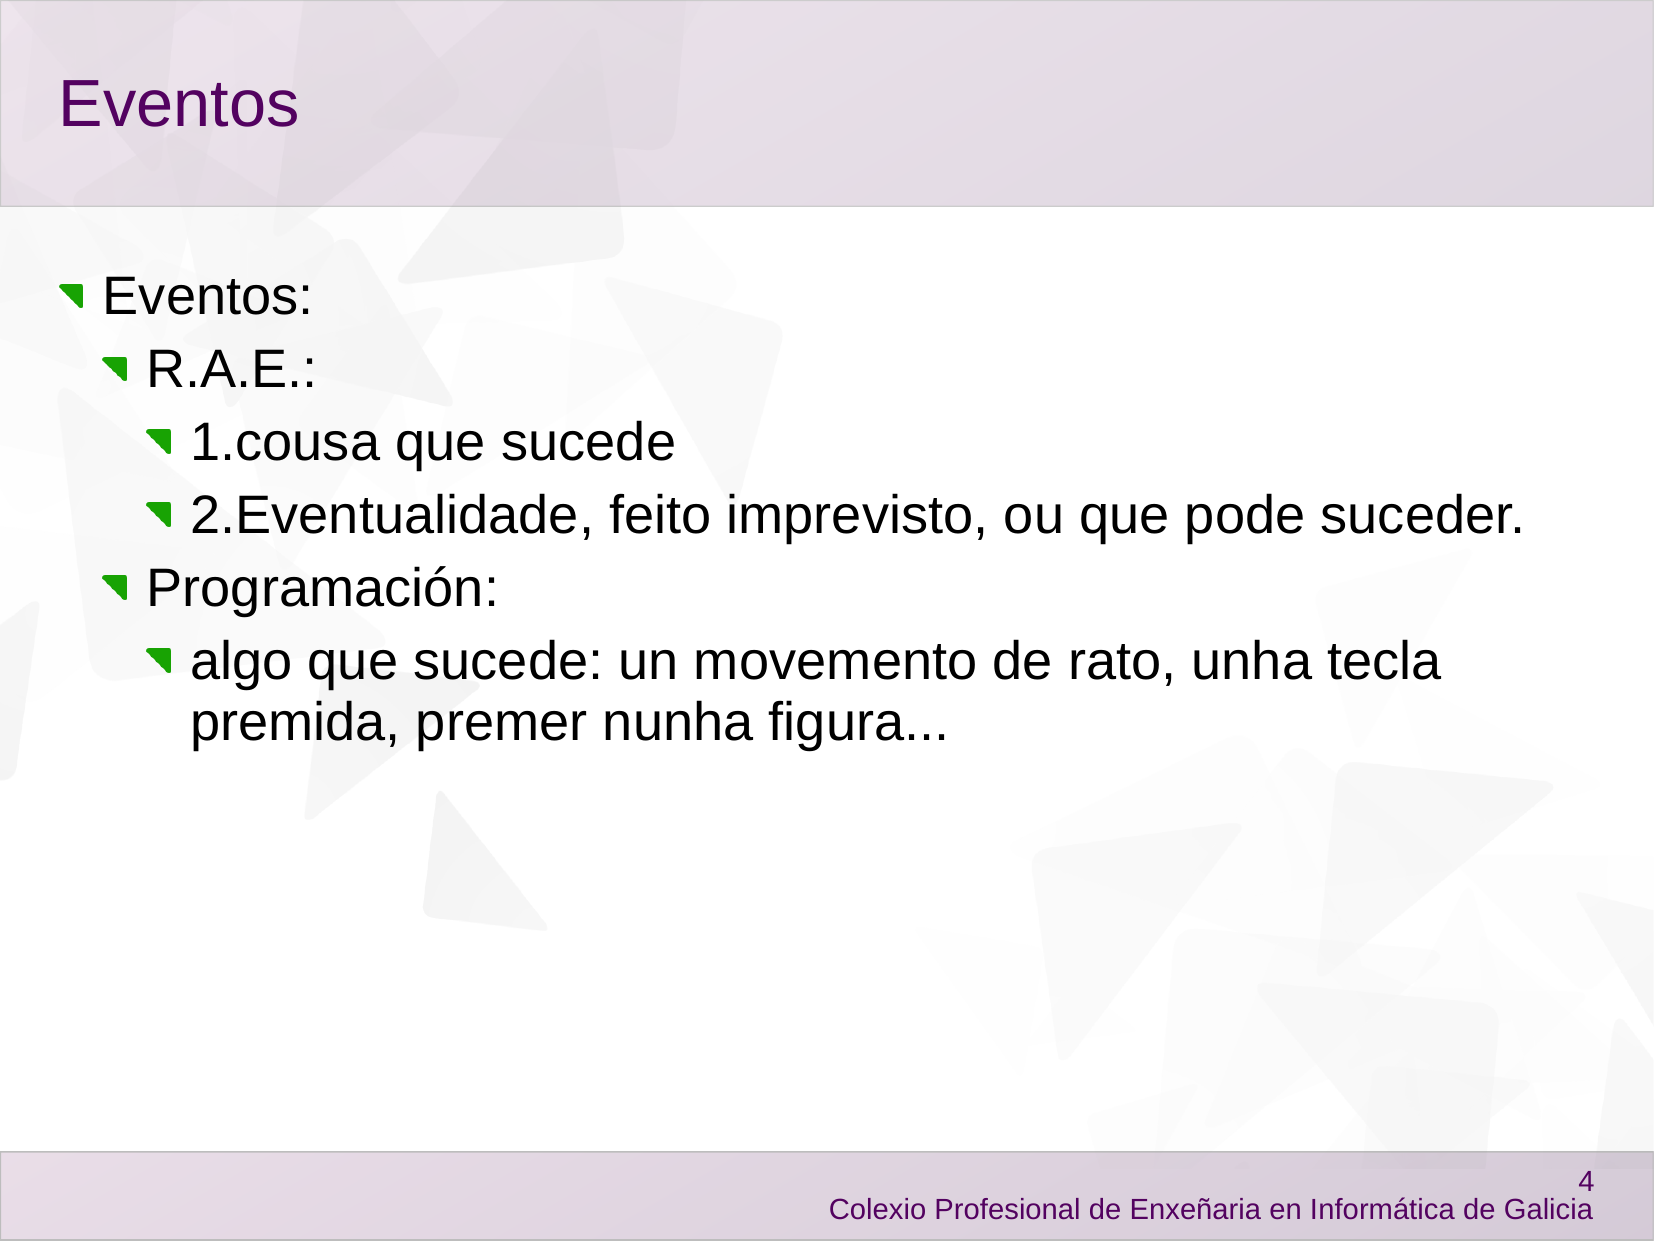

# Eventos
Eventos:
R.A.E.:
1.cousa que sucede
2.Eventualidade, feito imprevisto, ou que pode suceder.
Programación:
algo que sucede: un movemento de rato, unha tecla premida, premer nunha figura...
4
Colexio Profesional de Enxeñaria en Informática de Galicia